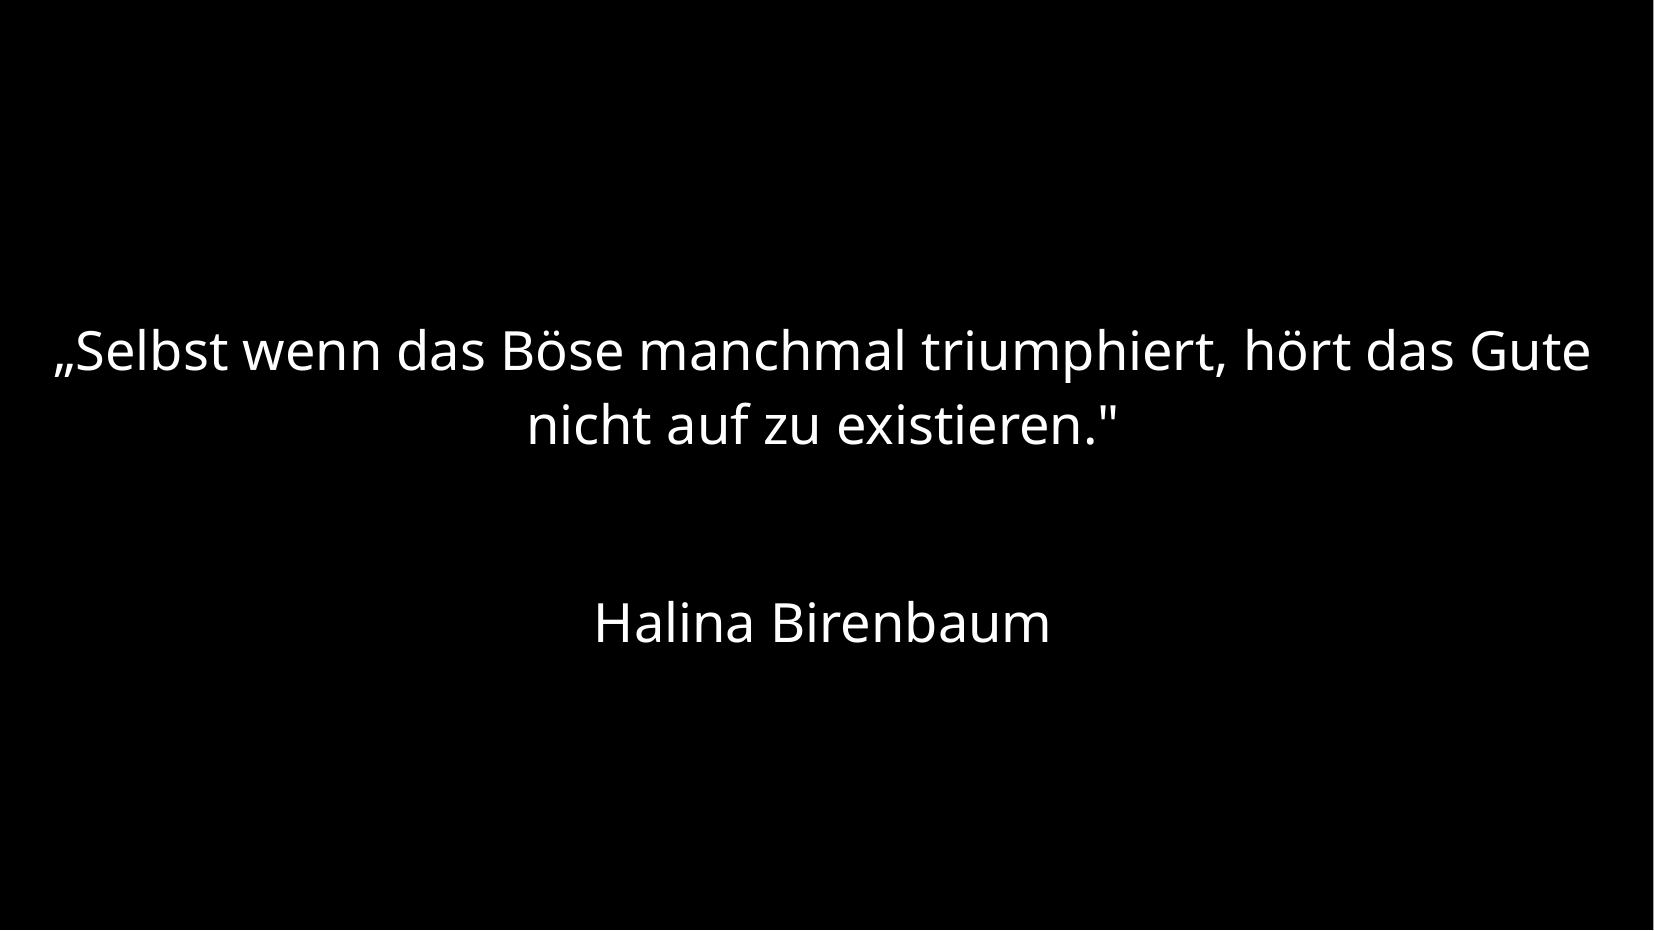

„Selbst wenn das Böse manchmal triumphiert, hört das Gute nicht auf zu existieren."
Halina Birenbaum